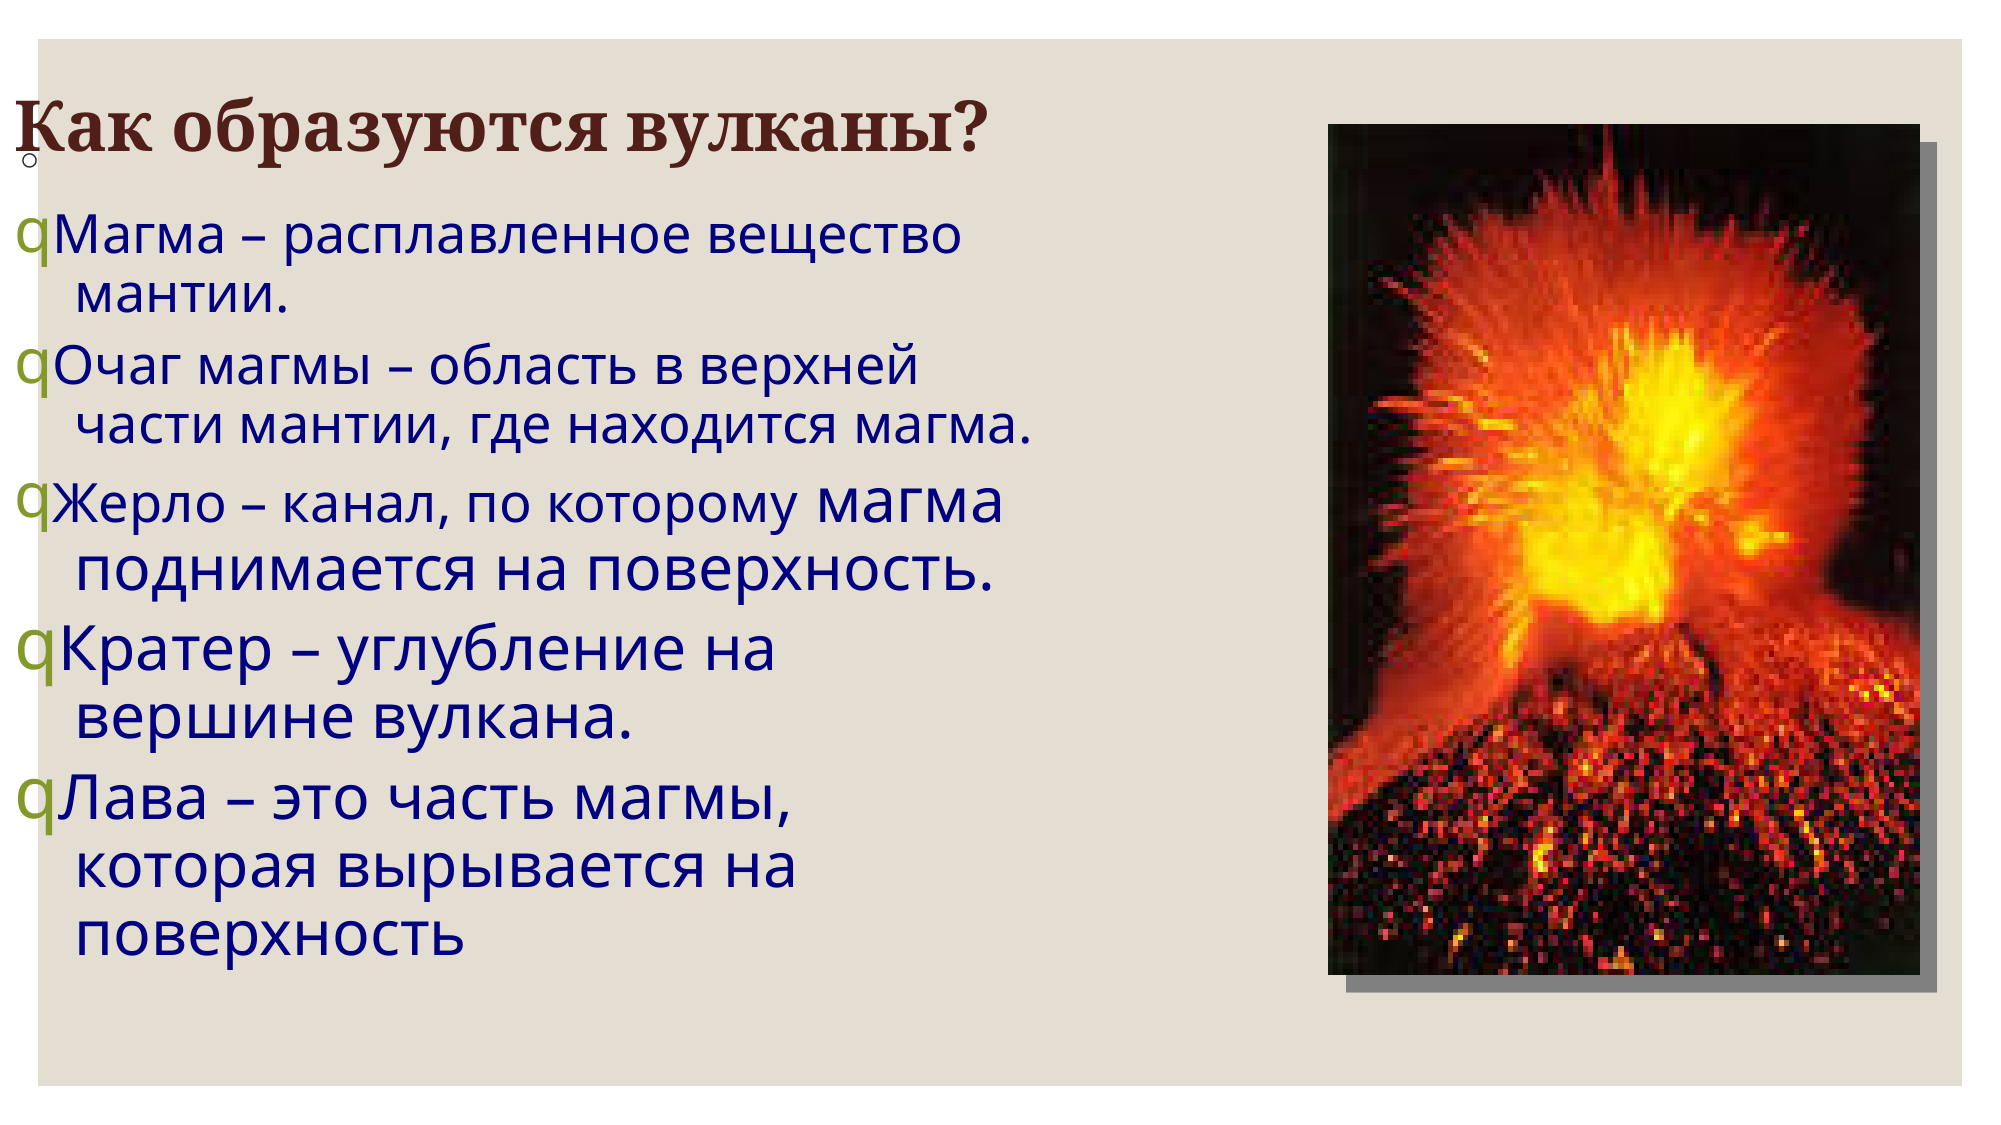

# Как образуются вулканы?
Магма – расплавленное вещество мантии.
Очаг магмы – область в верхней части мантии, где находится магма.
Жерло – канал, по которому магма поднимается на поверхность.
Кратер – углубление на вершине вулкана.
Лава – это часть магмы, которая вырывается на поверхность